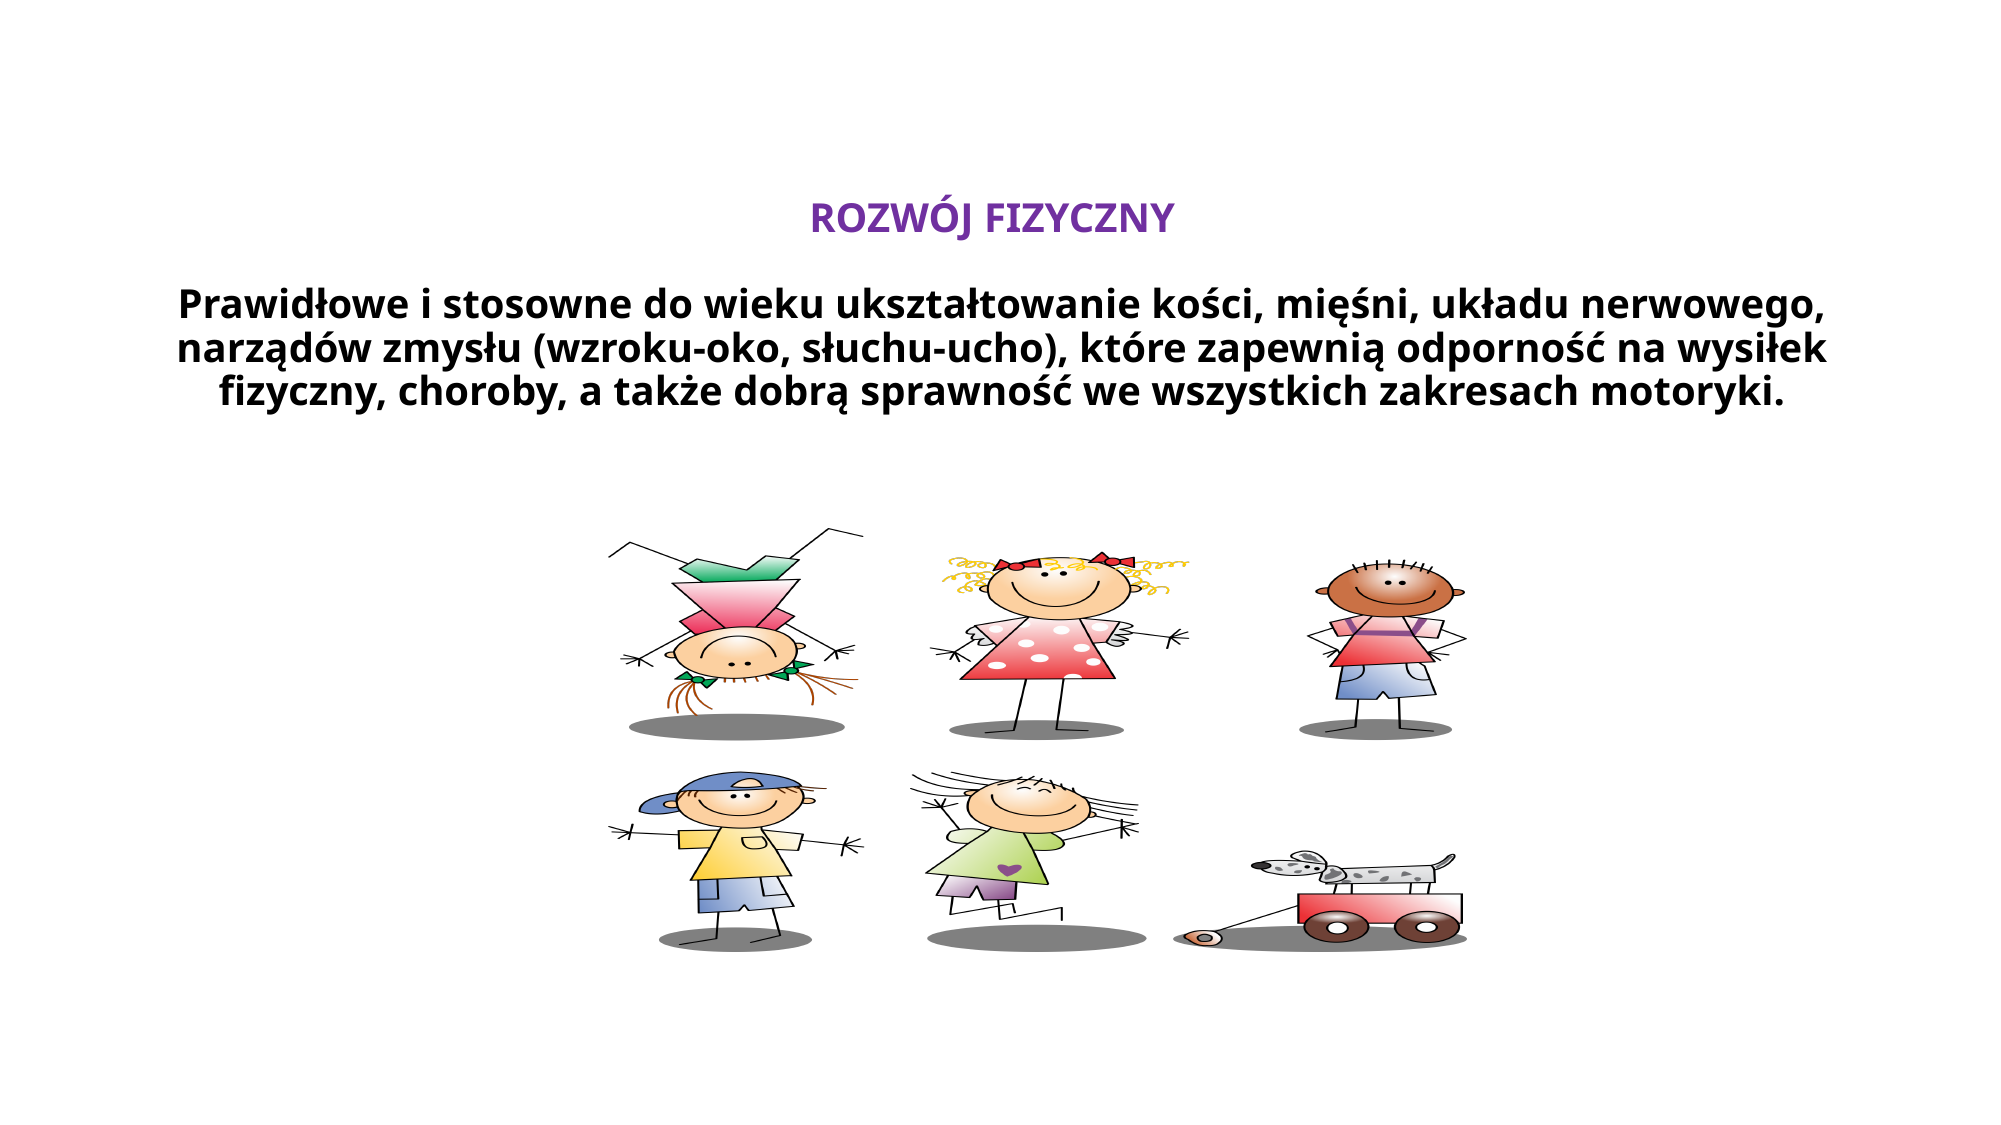

# ROZWÓJ FIZYCZNY Prawidłowe i stosowne do wieku ukształtowanie kości, mięśni, układu nerwowego, narządów zmysłu (wzroku-oko, słuchu-ucho), które zapewnią odporność na wysiłek fizyczny, choroby, a także dobrą sprawność we wszystkich zakresach motoryki.